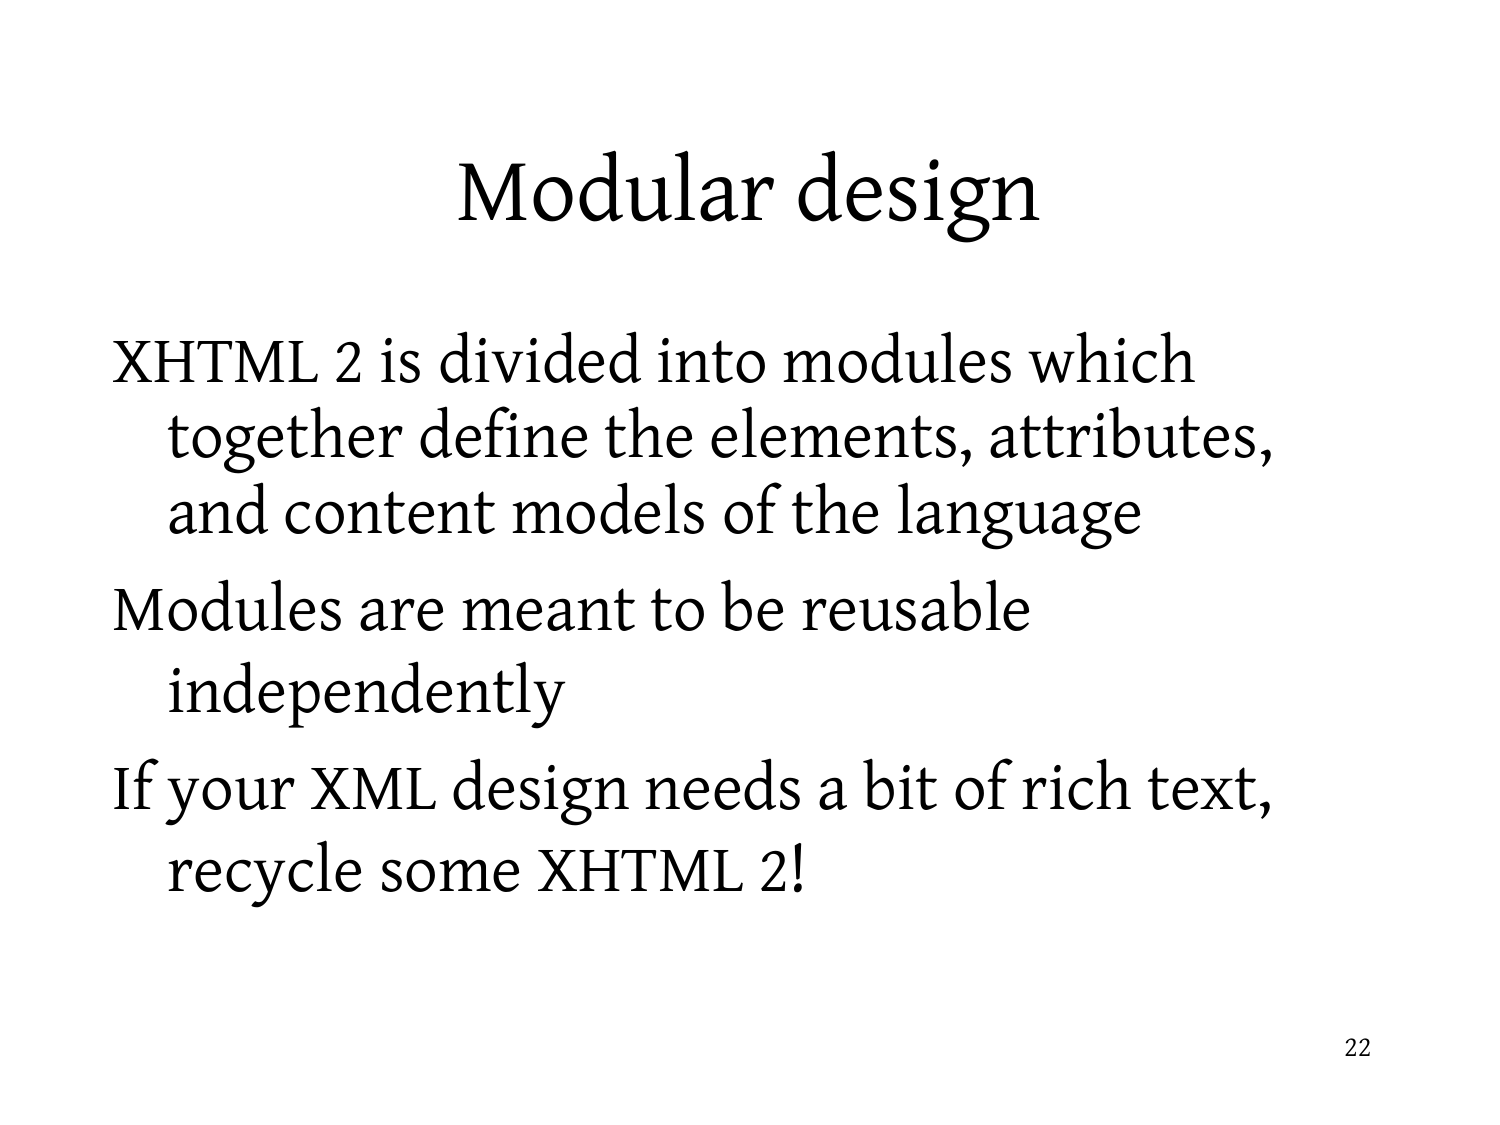

# Modular design
XHTML 2 is divided into modules which together define the elements, attributes, and content models of the language
Modules are meant to be reusable independently
If your XML design needs a bit of rich text, recycle some XHTML 2!